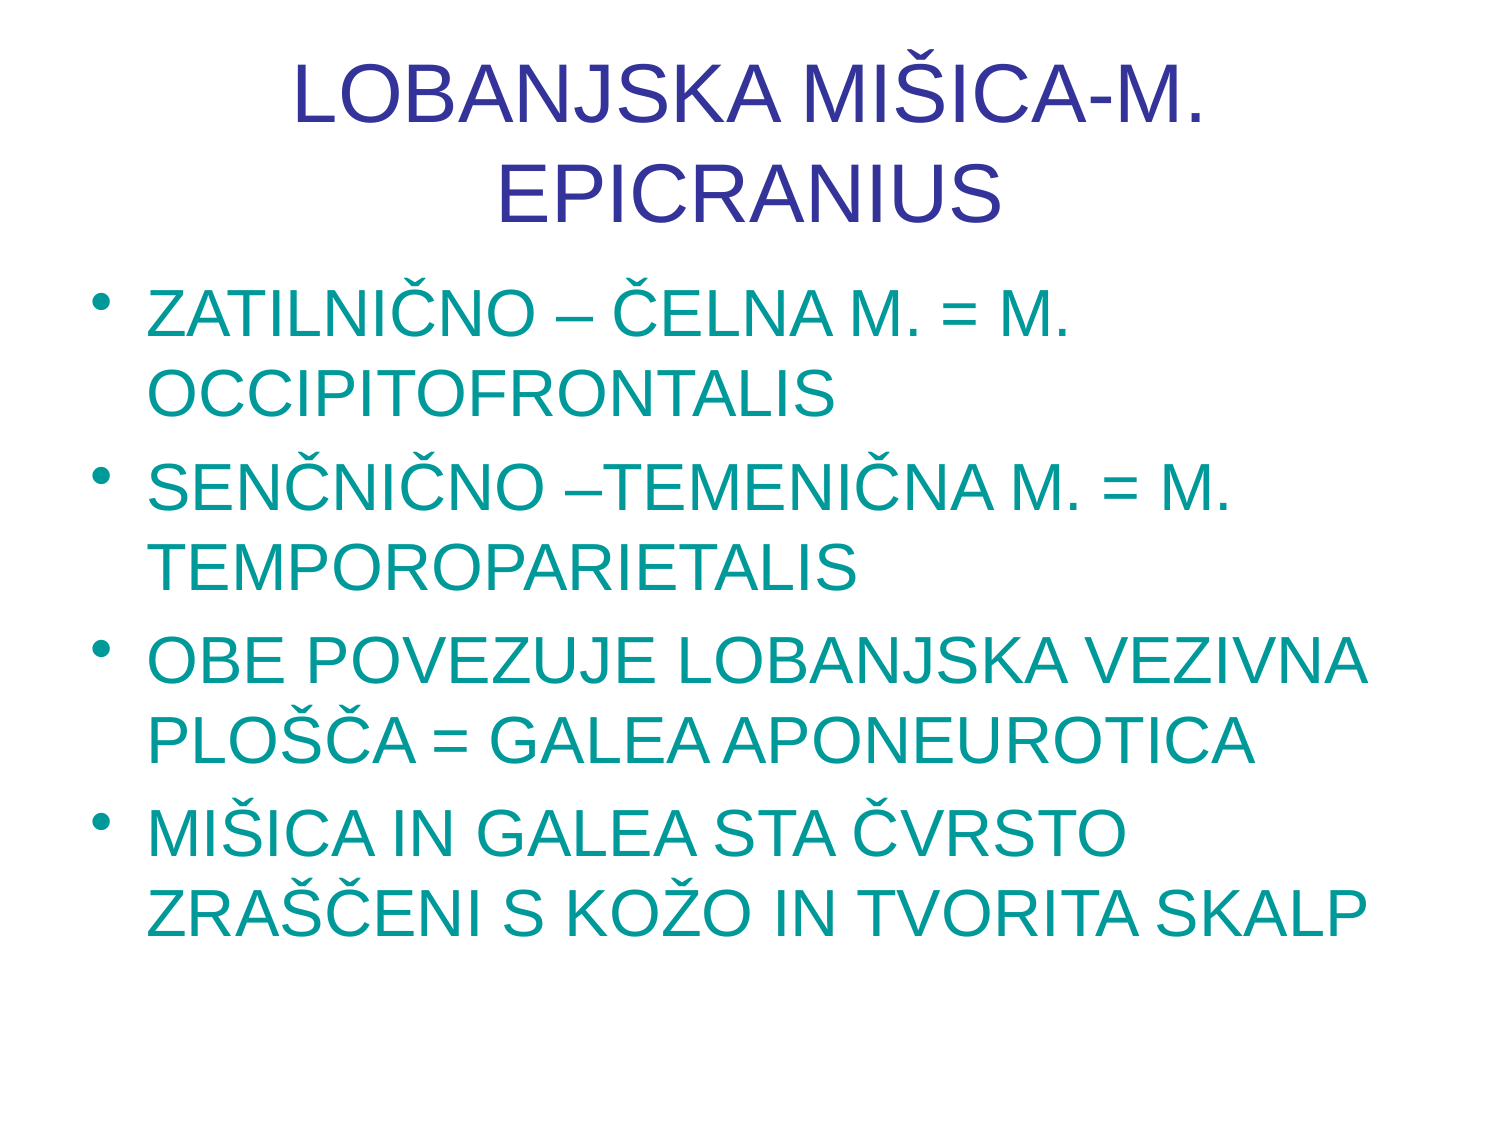

# LOBANJSKA MIŠICA-M. EPICRANIUS
ZATILNIČNO – ČELNA M. = M. OCCIPITOFRONTALIS
SENČNIČNO –TEMENIČNA M. = M. TEMPOROPARIETALIS
OBE POVEZUJE LOBANJSKA VEZIVNA PLOŠČA = GALEA APONEUROTICA
MIŠICA IN GALEA STA ČVRSTO ZRAŠČENI S KOŽO IN TVORITA SKALP